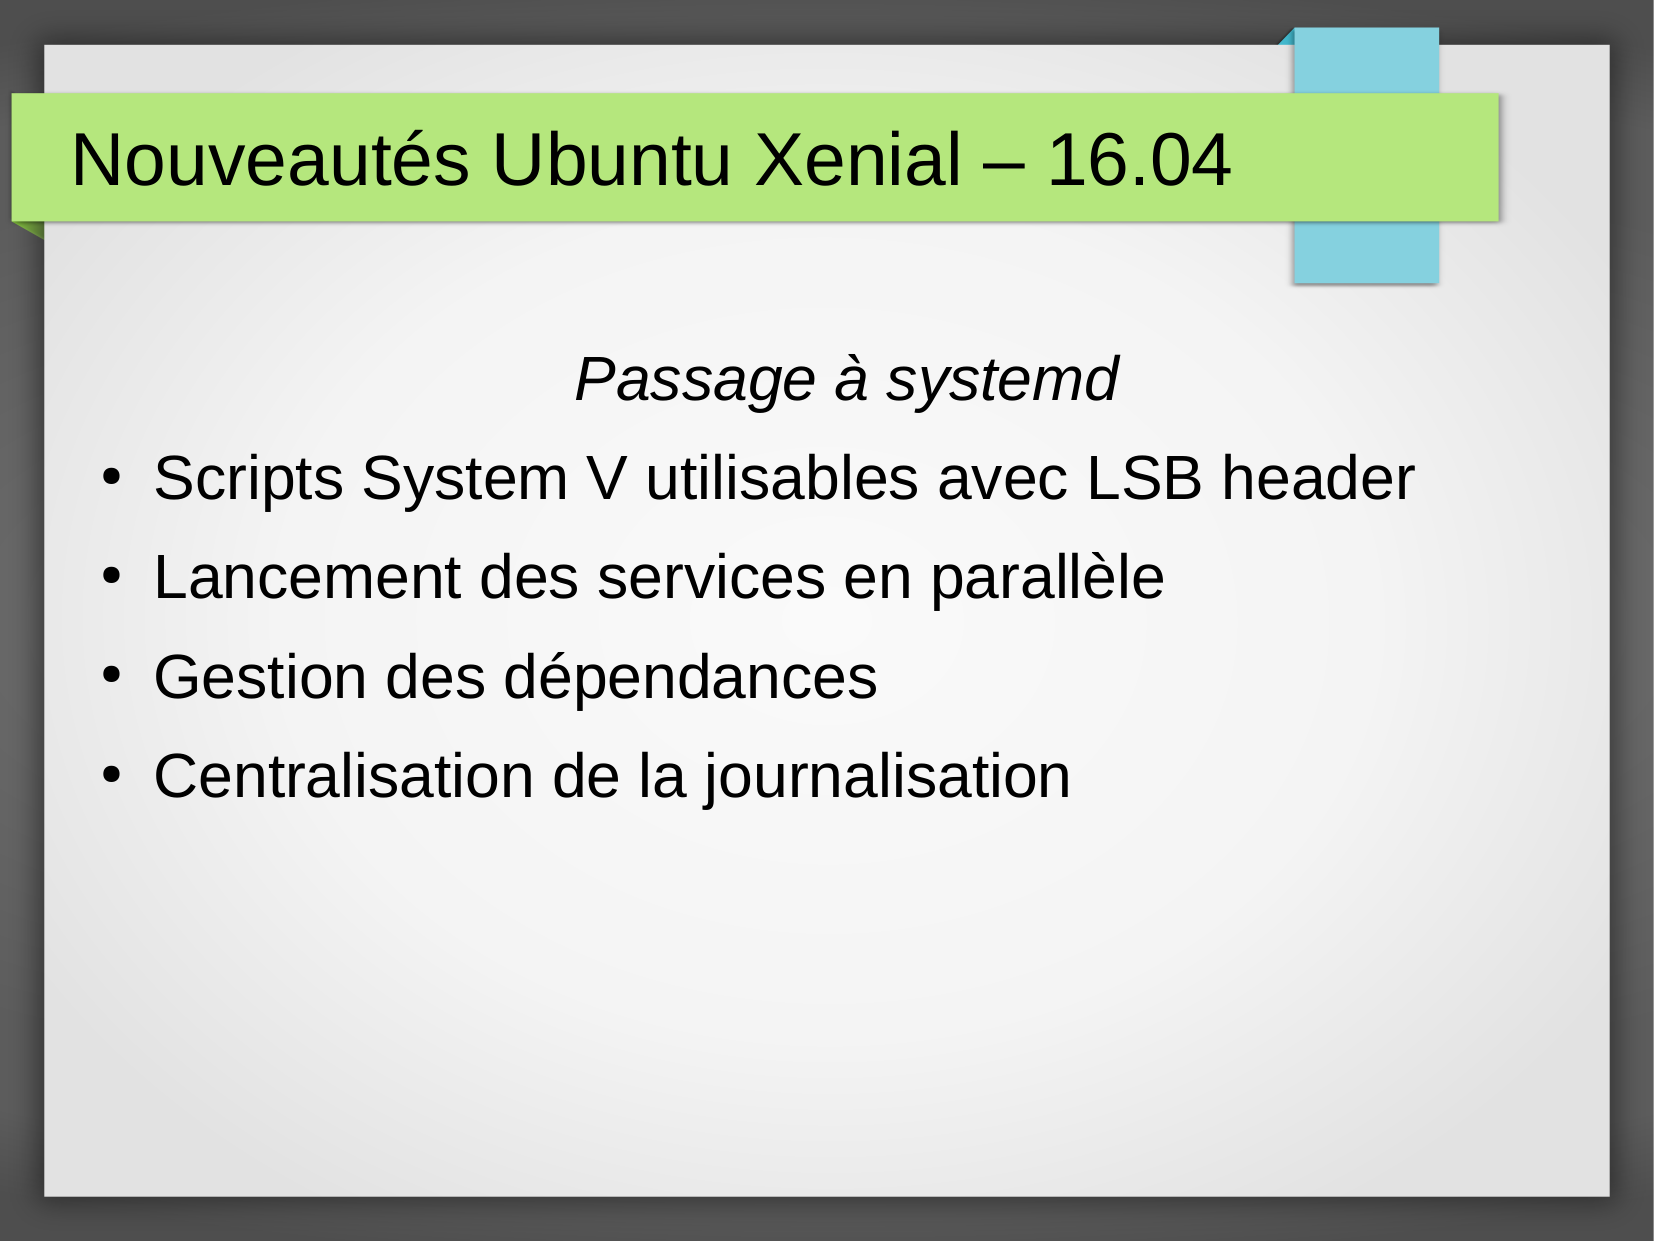

# Nouveautés Ubuntu Xenial – 16.04
Passage à systemd
Scripts System V utilisables avec LSB header
Lancement des services en parallèle
Gestion des dépendances
Centralisation de la journalisation